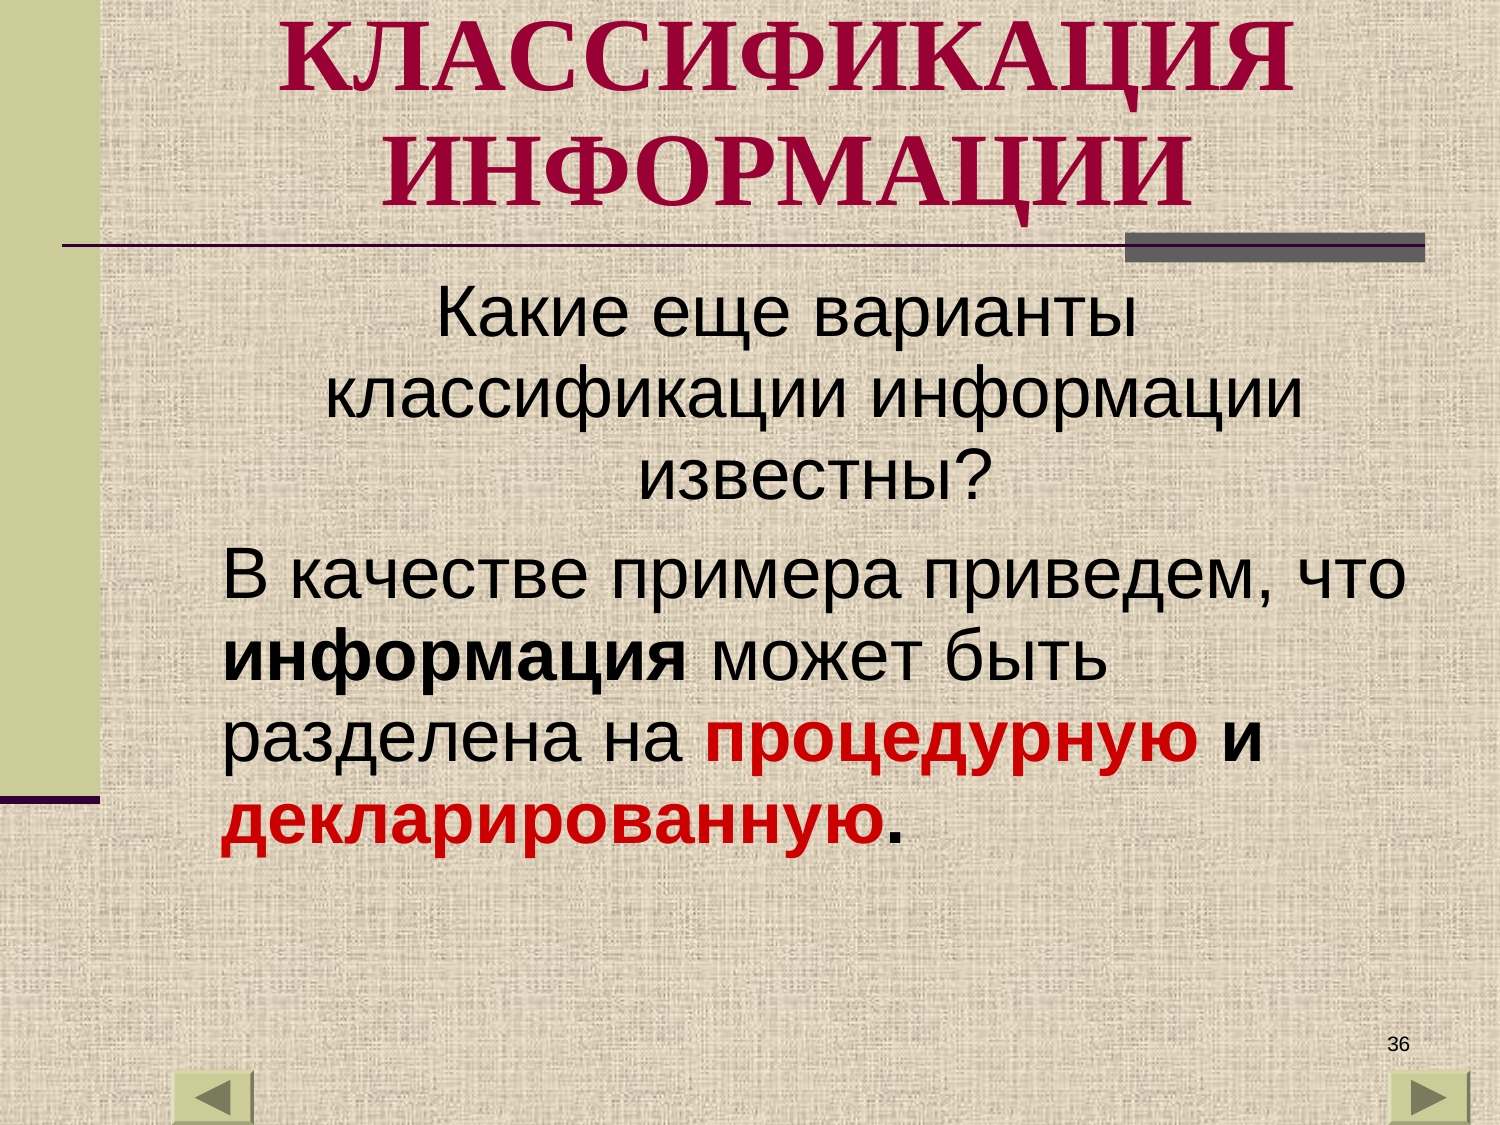

# КЛАССИФИКАЦИЯ ИНФОРМАЦИИ
Какие еще варианты классификации информации известны?
	В качестве примера приведем, что информация может быть разделена на процедурную и декларированную.
36